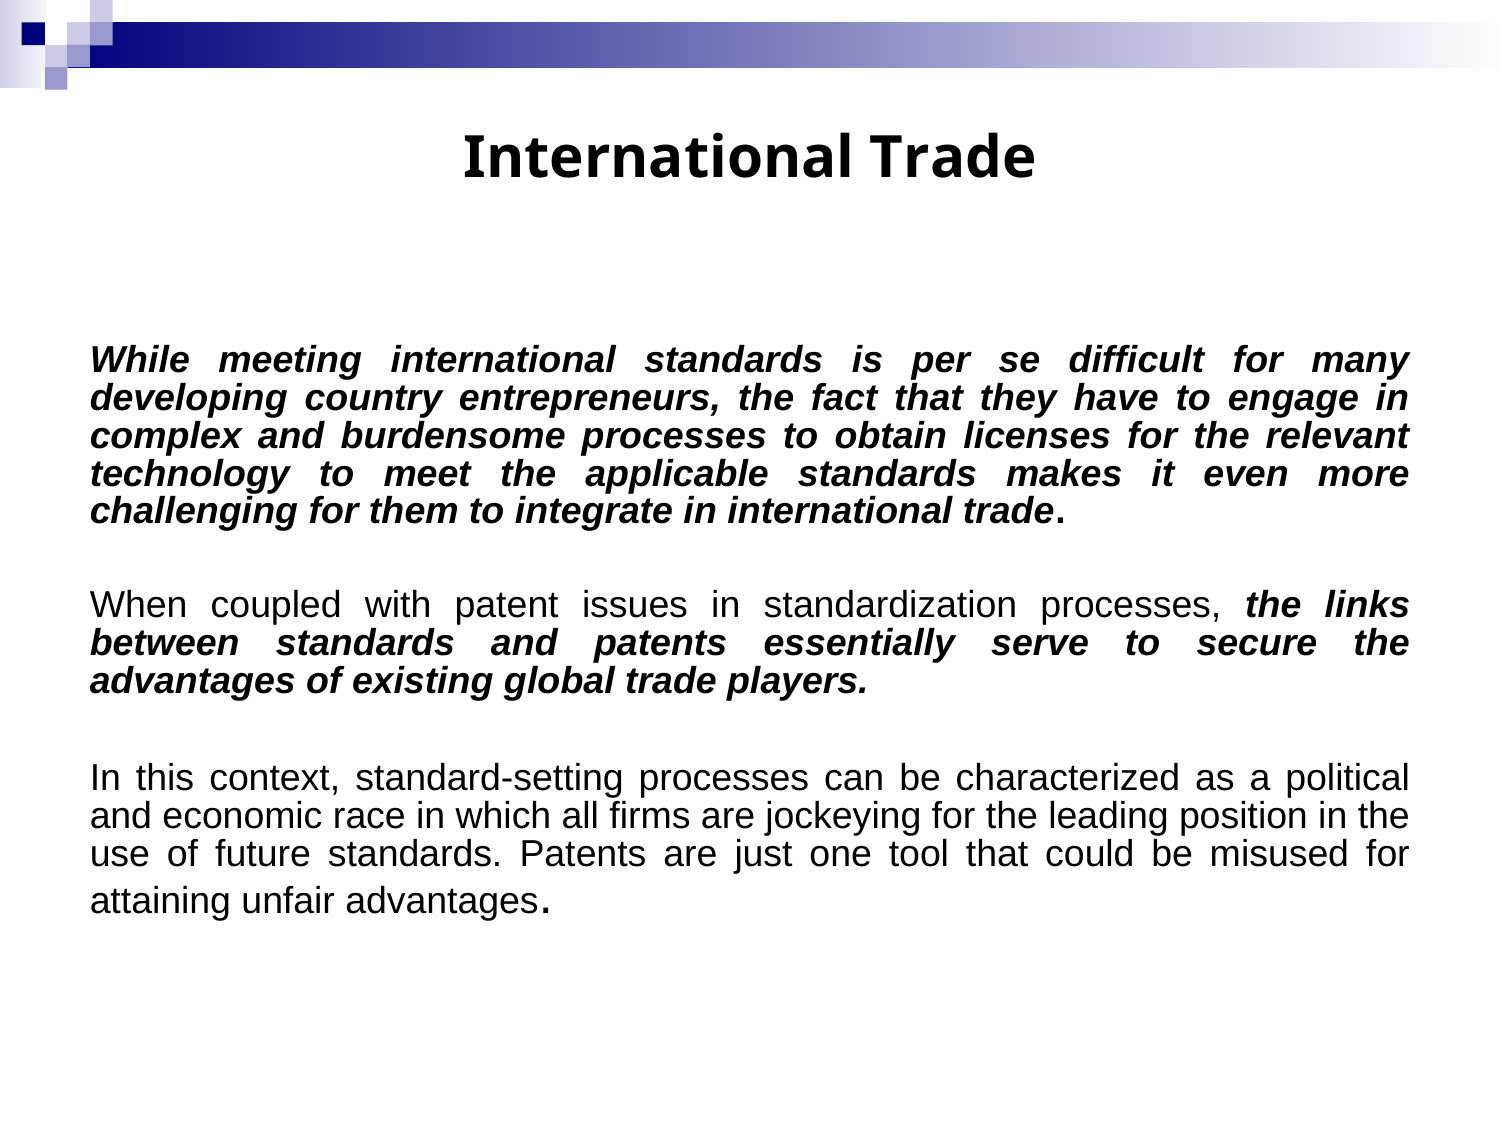

# International Trade
While meeting international standards is per se difficult for many developing country entrepreneurs, the fact that they have to engage in complex and burdensome processes to obtain licenses for the relevant technology to meet the applicable standards makes it even more challenging for them to integrate in international trade.
When coupled with patent issues in standardization processes, the links between standards and patents essentially serve to secure the advantages of existing global trade players.
In this context, standard-setting processes can be characterized as a political and economic race in which all firms are jockeying for the leading position in the use of future standards. Patents are just one tool that could be misused for attaining unfair advantages.